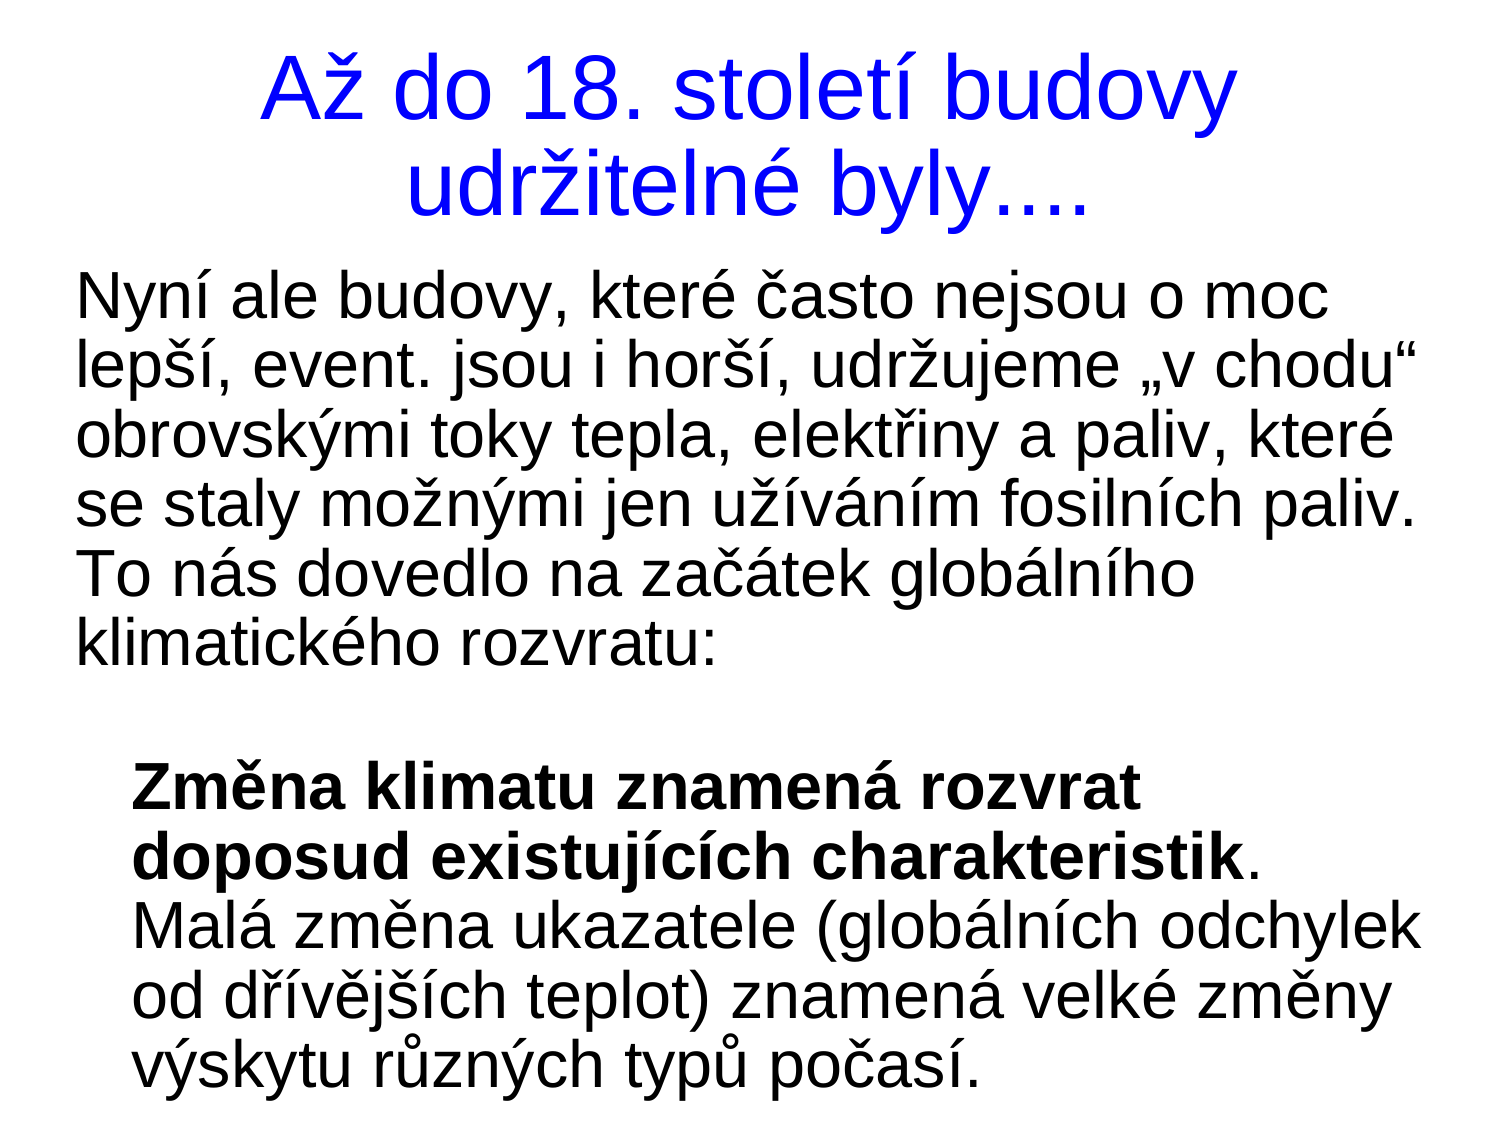

# Až do 18. století budovy udržitelné byly....
Nyní ale budovy, které často nejsou o moc lepší, event. jsou i horší, udržujeme „v chodu“ obrovskými toky tepla, elektřiny a paliv, které se staly možnými jen užíváním fosilních paliv. To nás dovedlo na začátek globálního klimatického rozvratu:
Změna klimatu znamená rozvrat doposud existujících charakteristik. Malá změna ukazatele (globálních odchylek od dřívějších teplot) znamená velké změny výskytu různých typů počasí.